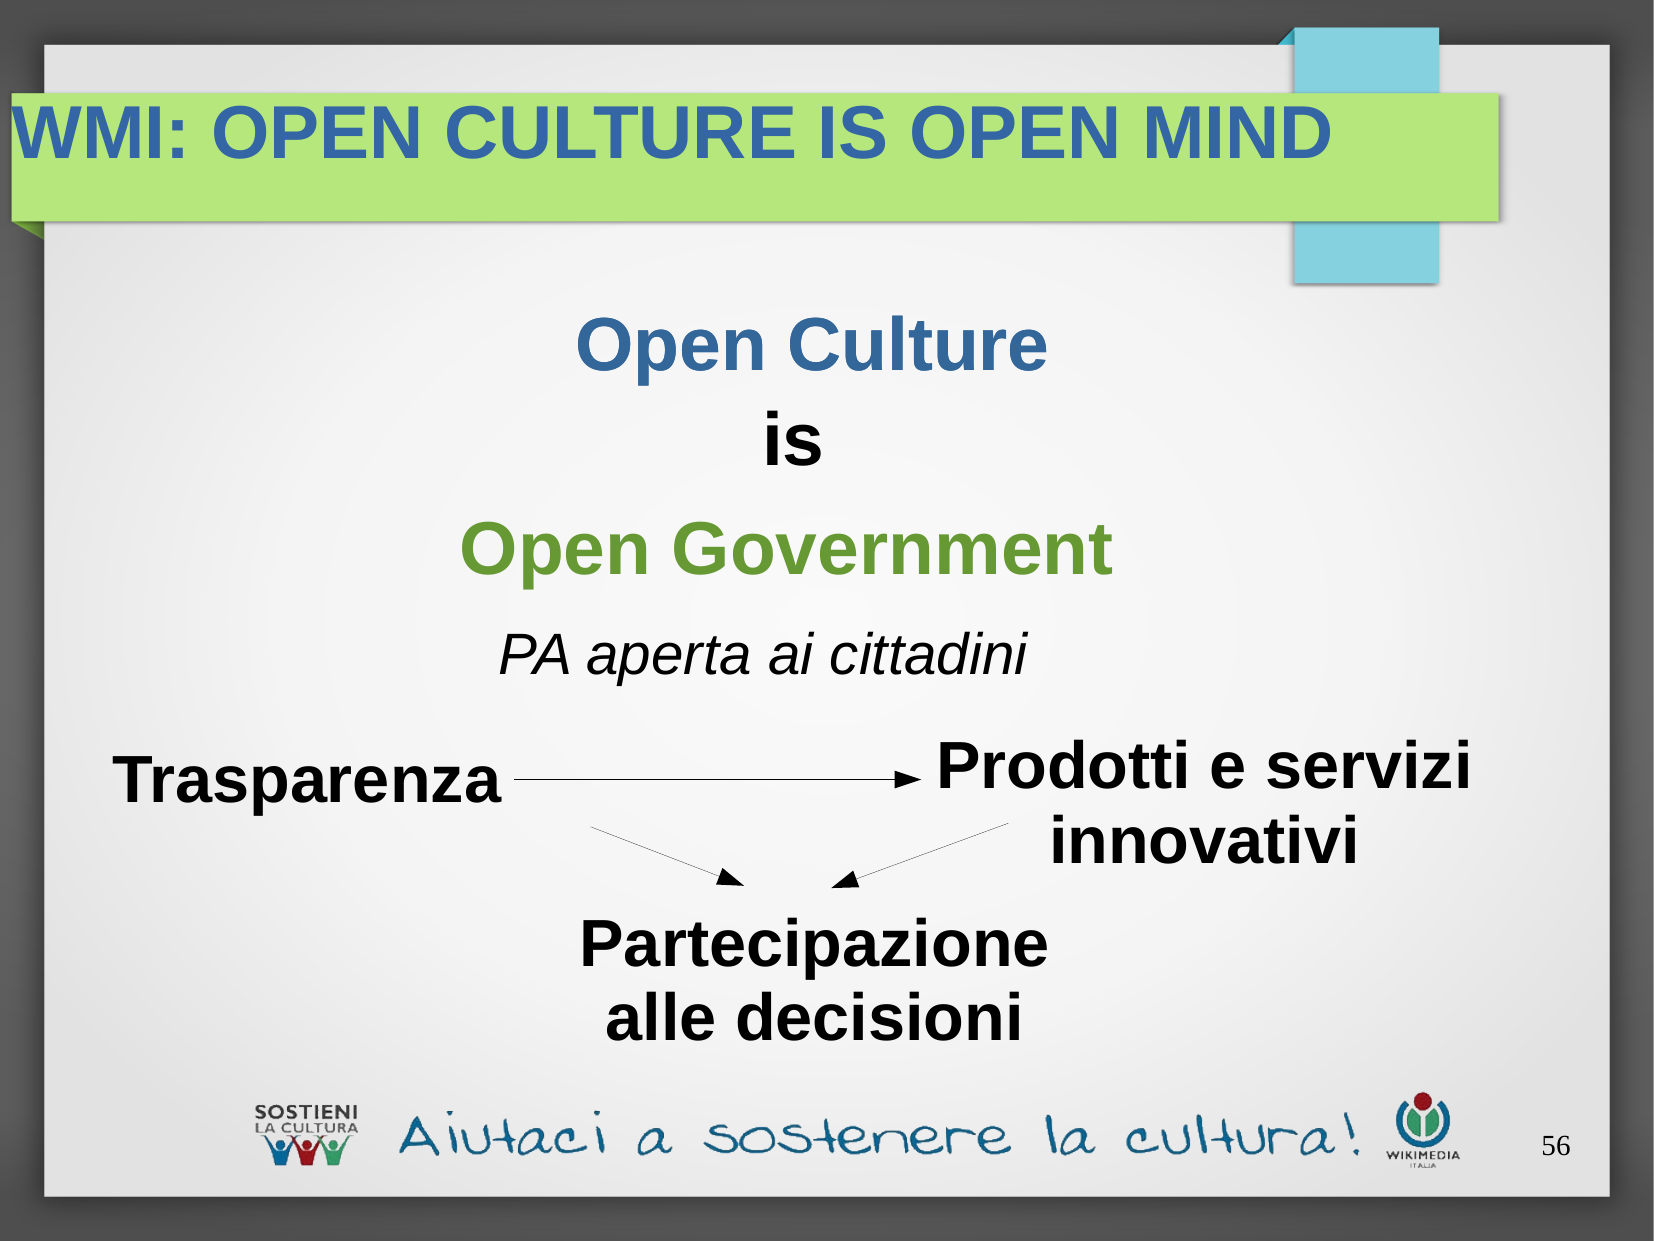

WMI: OPEN CULTURE IS OPEN MIND
Open Culture
Open Culture
is
Open Government
#
PA aperta ai cittadini
Prodotti e servizi innovativi
Trasparenza
Partecipazione alle decisioni
56